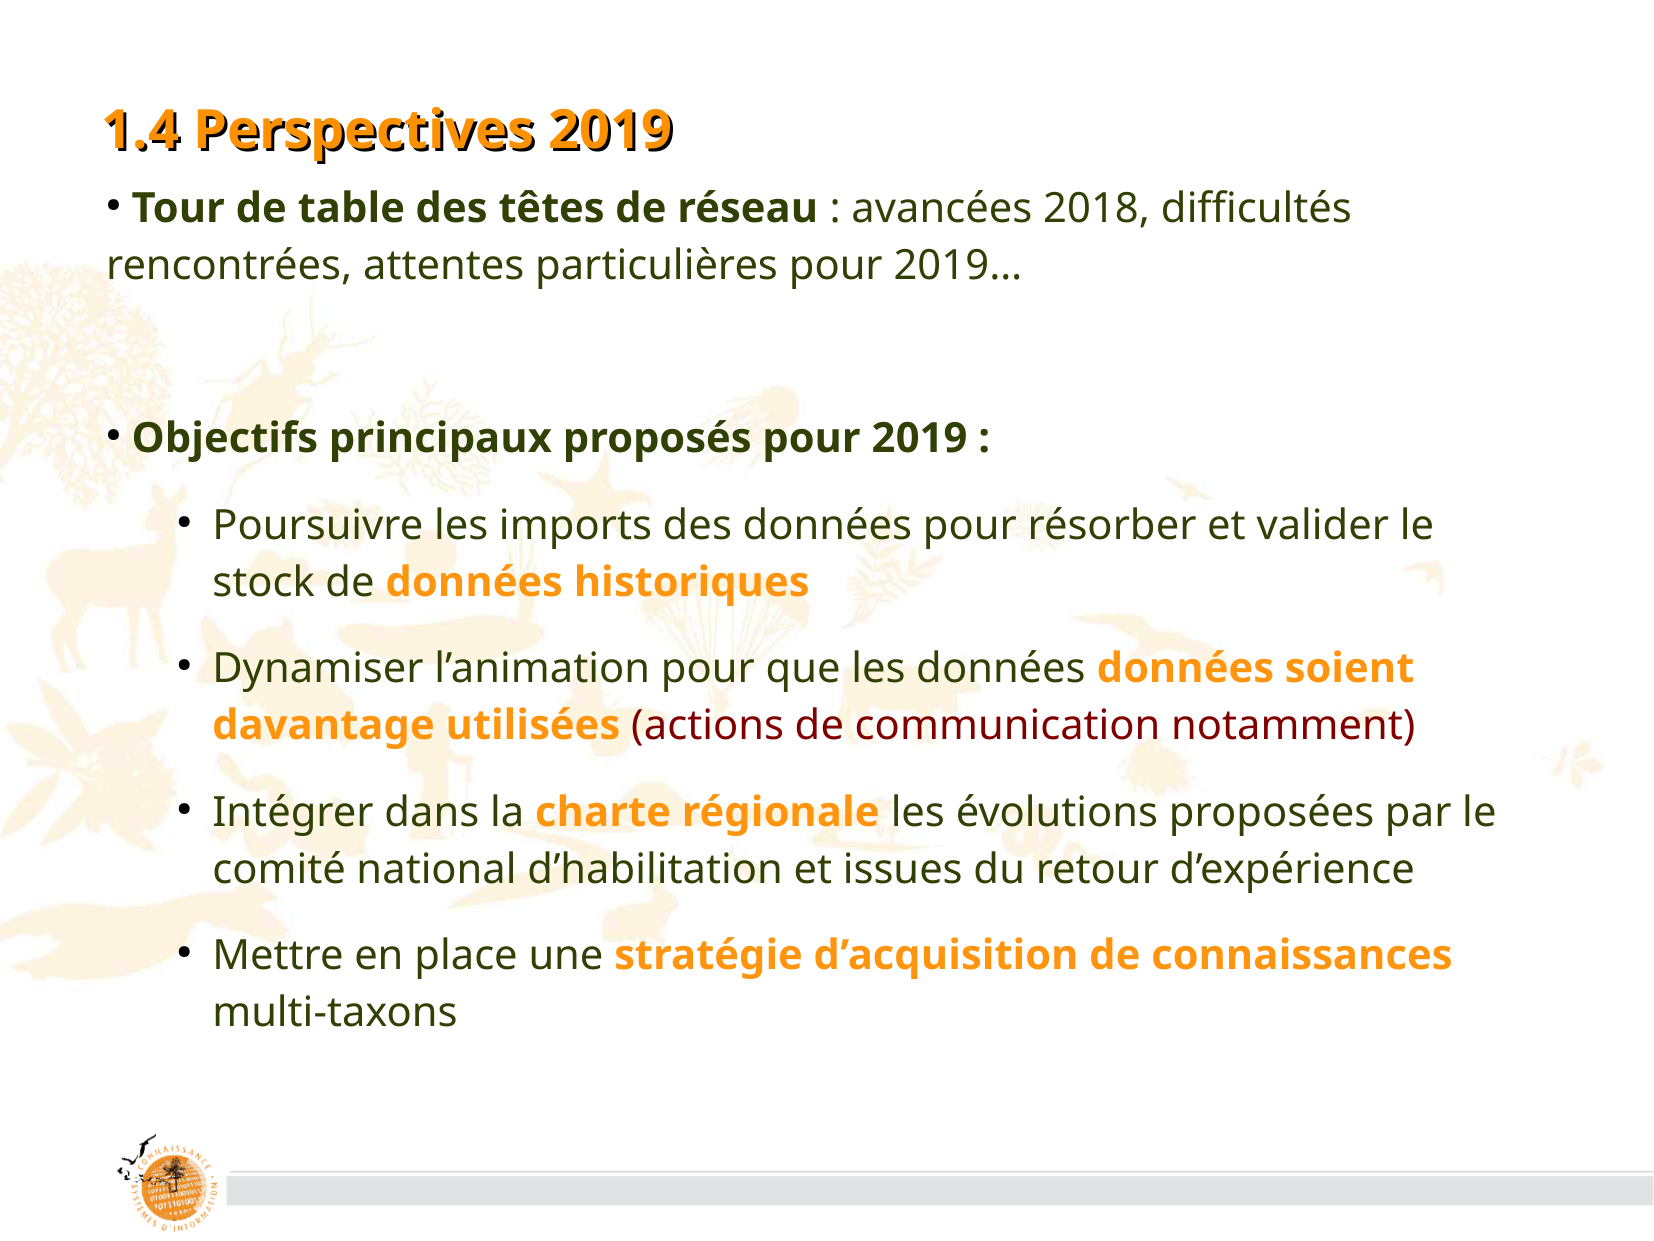

# 1.4 Perspectives 2019
 Tour de table des têtes de réseau : avancées 2018, difficultés rencontrées, attentes particulières pour 2019…
 Objectifs principaux proposés pour 2019 :
Poursuivre les imports des données pour résorber et valider le stock de données historiques
Dynamiser l’animation pour que les données données soient davantage utilisées (actions de communication notamment)
Intégrer dans la charte régionale les évolutions proposées par le comité national d’habilitation et issues du retour d’expérience
Mettre en place une stratégie d’acquisition de connaissances multi-taxons
Cotech SINP - 29/11/2018
15